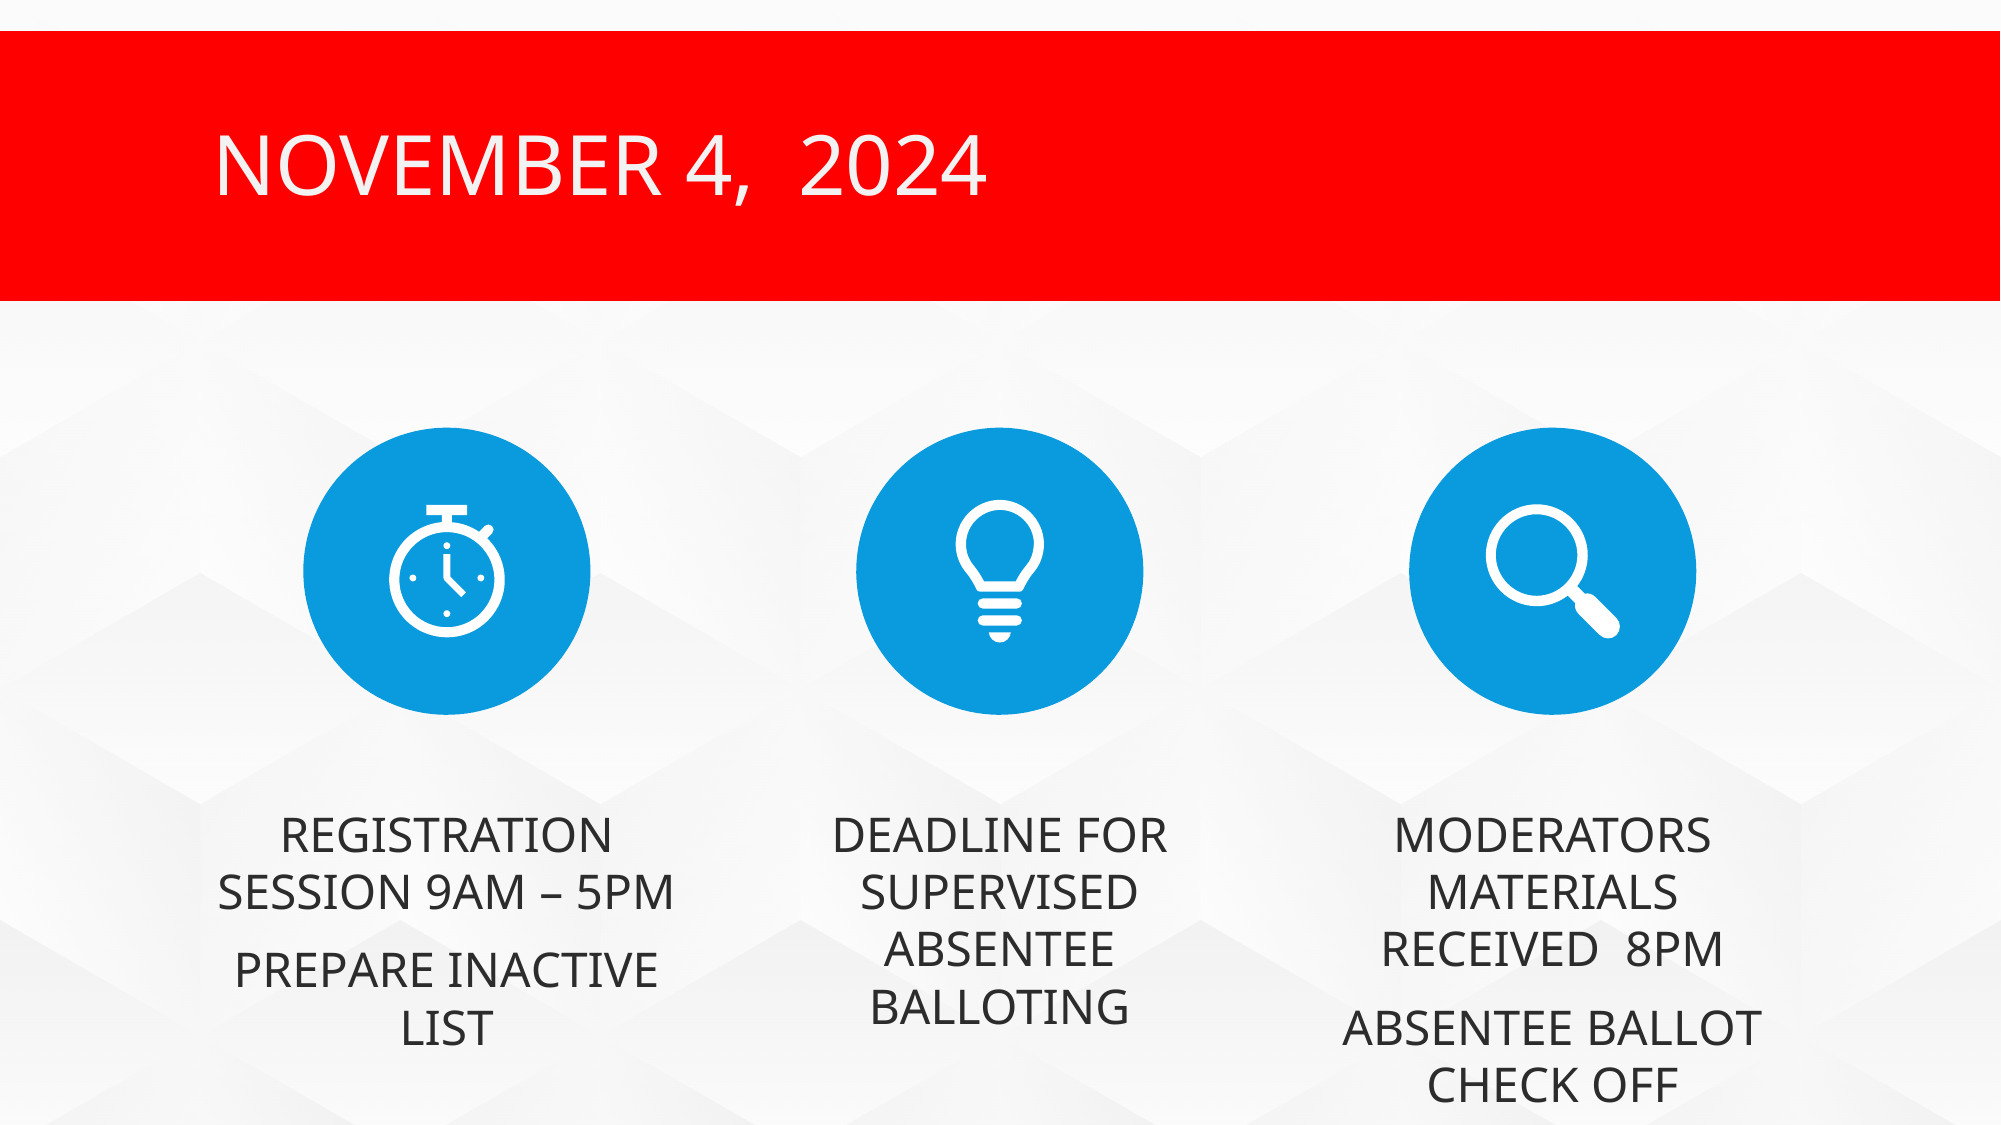

# November 4, 2024
Registration session 9am – 5pm
Prepare inactive list
deadline for supervised absentee balloting
Moderators materials received 8pm
Absentee ballot check off